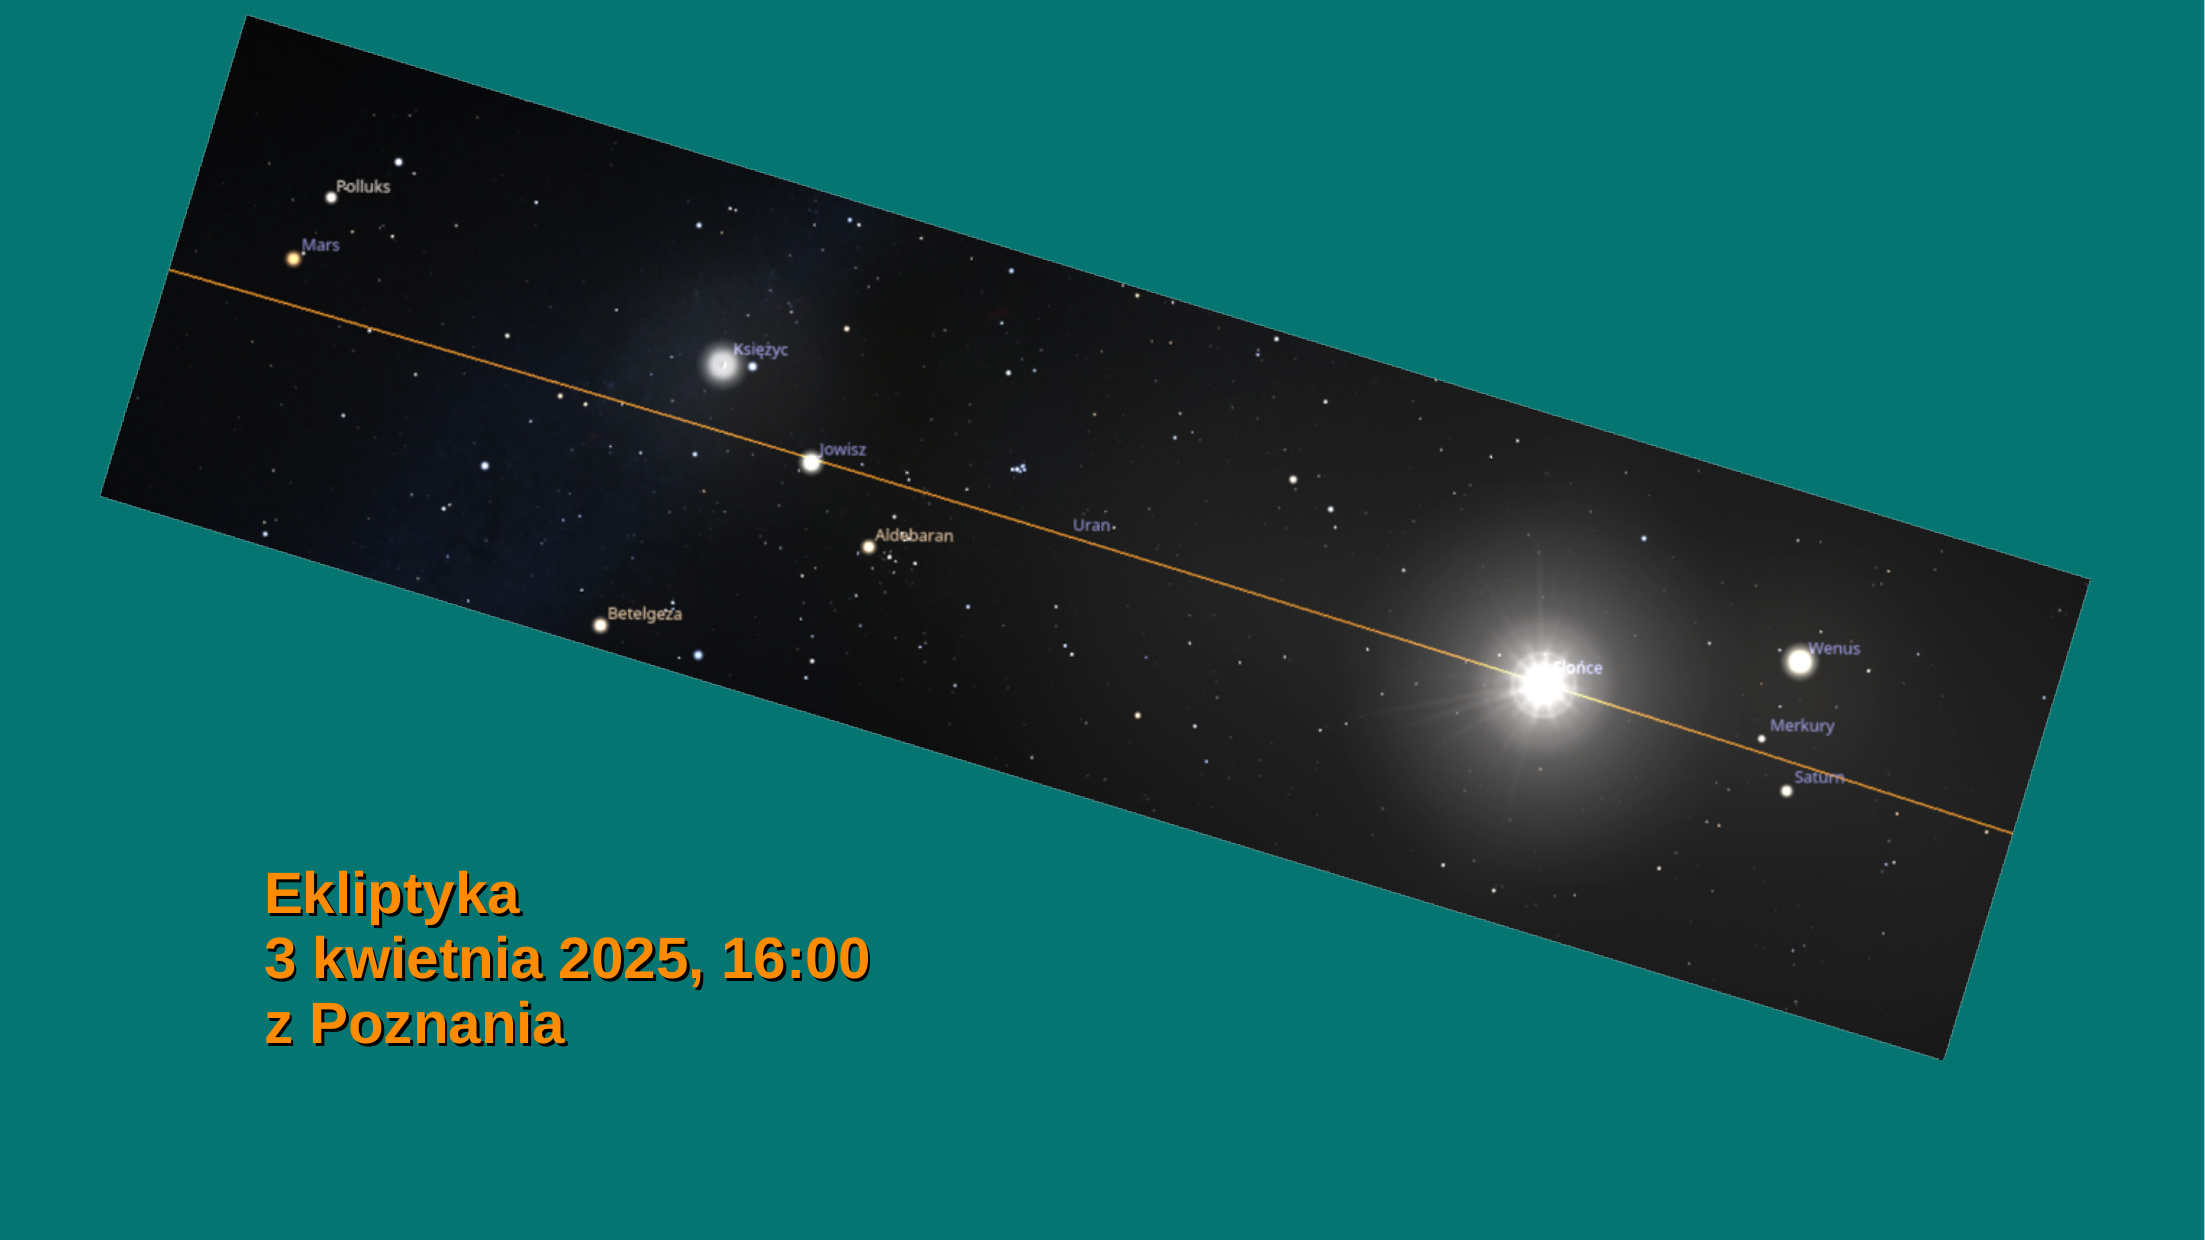

Ekliptyka
3 kwietnia 2025, 16:00
z Poznania